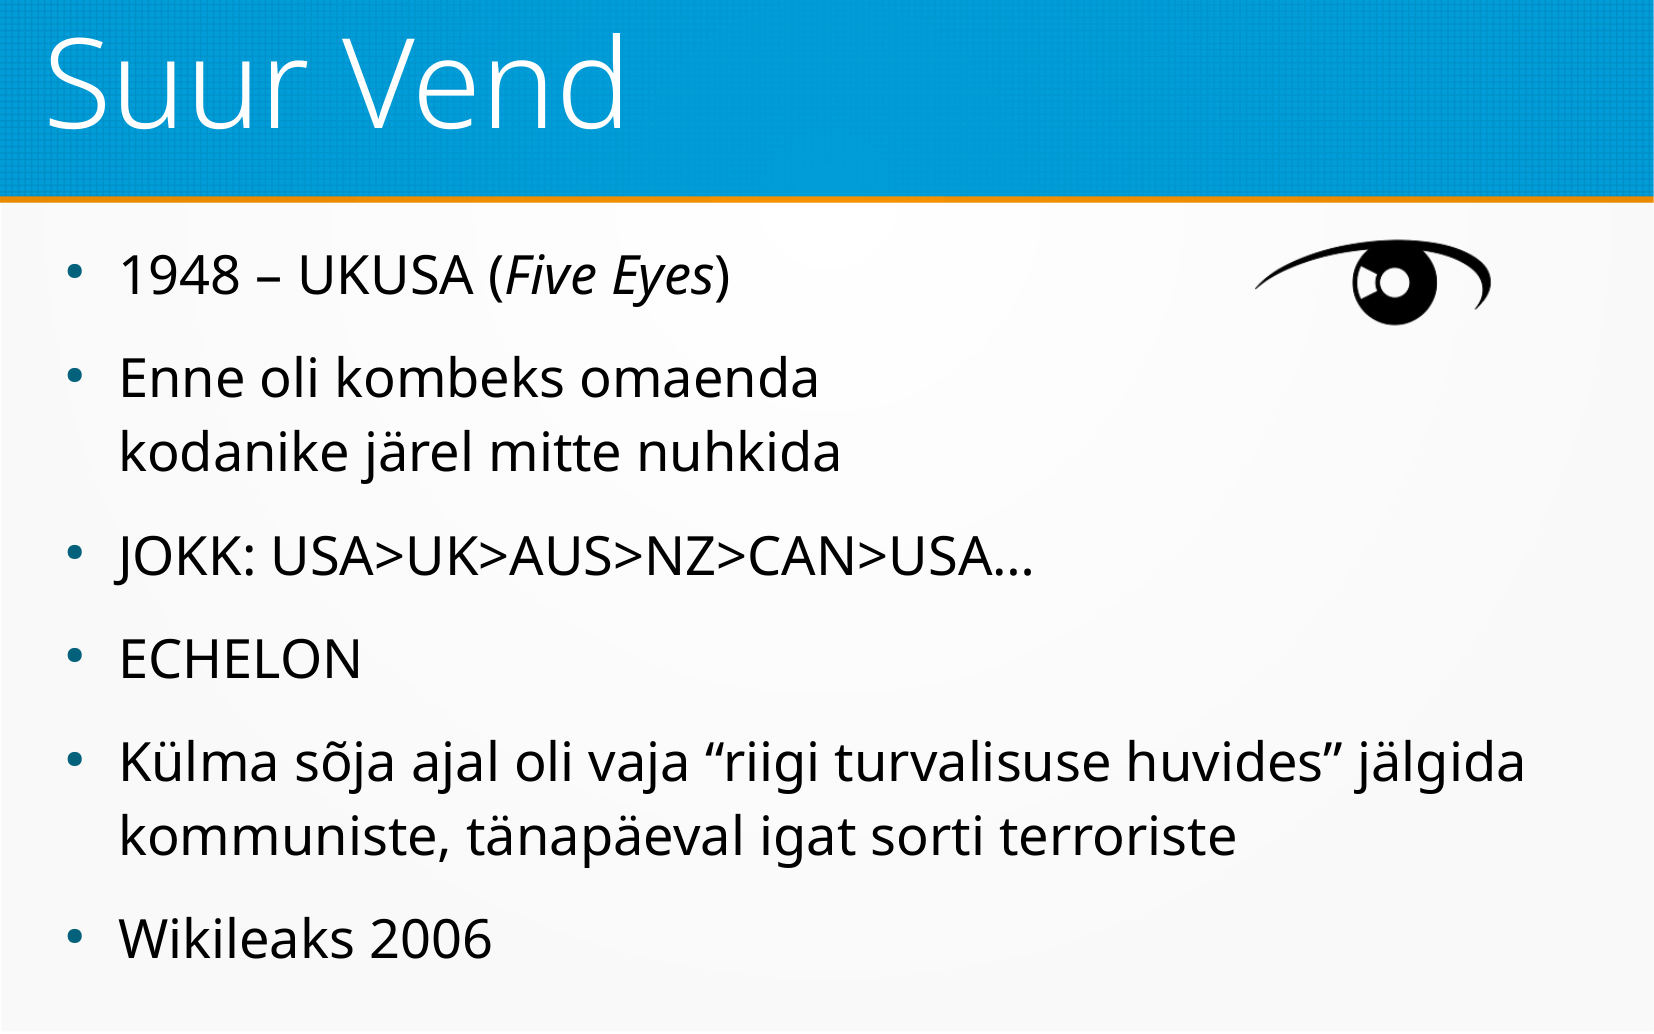

# Suur Vend
1948 – UKUSA (Five Eyes)
Enne oli kombeks omaenda
kodanike järel mitte nuhkida
JOKK: USA>UK>AUS>NZ>CAN>USA…
ECHELON
Külma sõja ajal oli vaja “riigi turvalisuse huvides” jälgida kommuniste, tänapäeval igat sorti terroriste
Wikileaks 2006